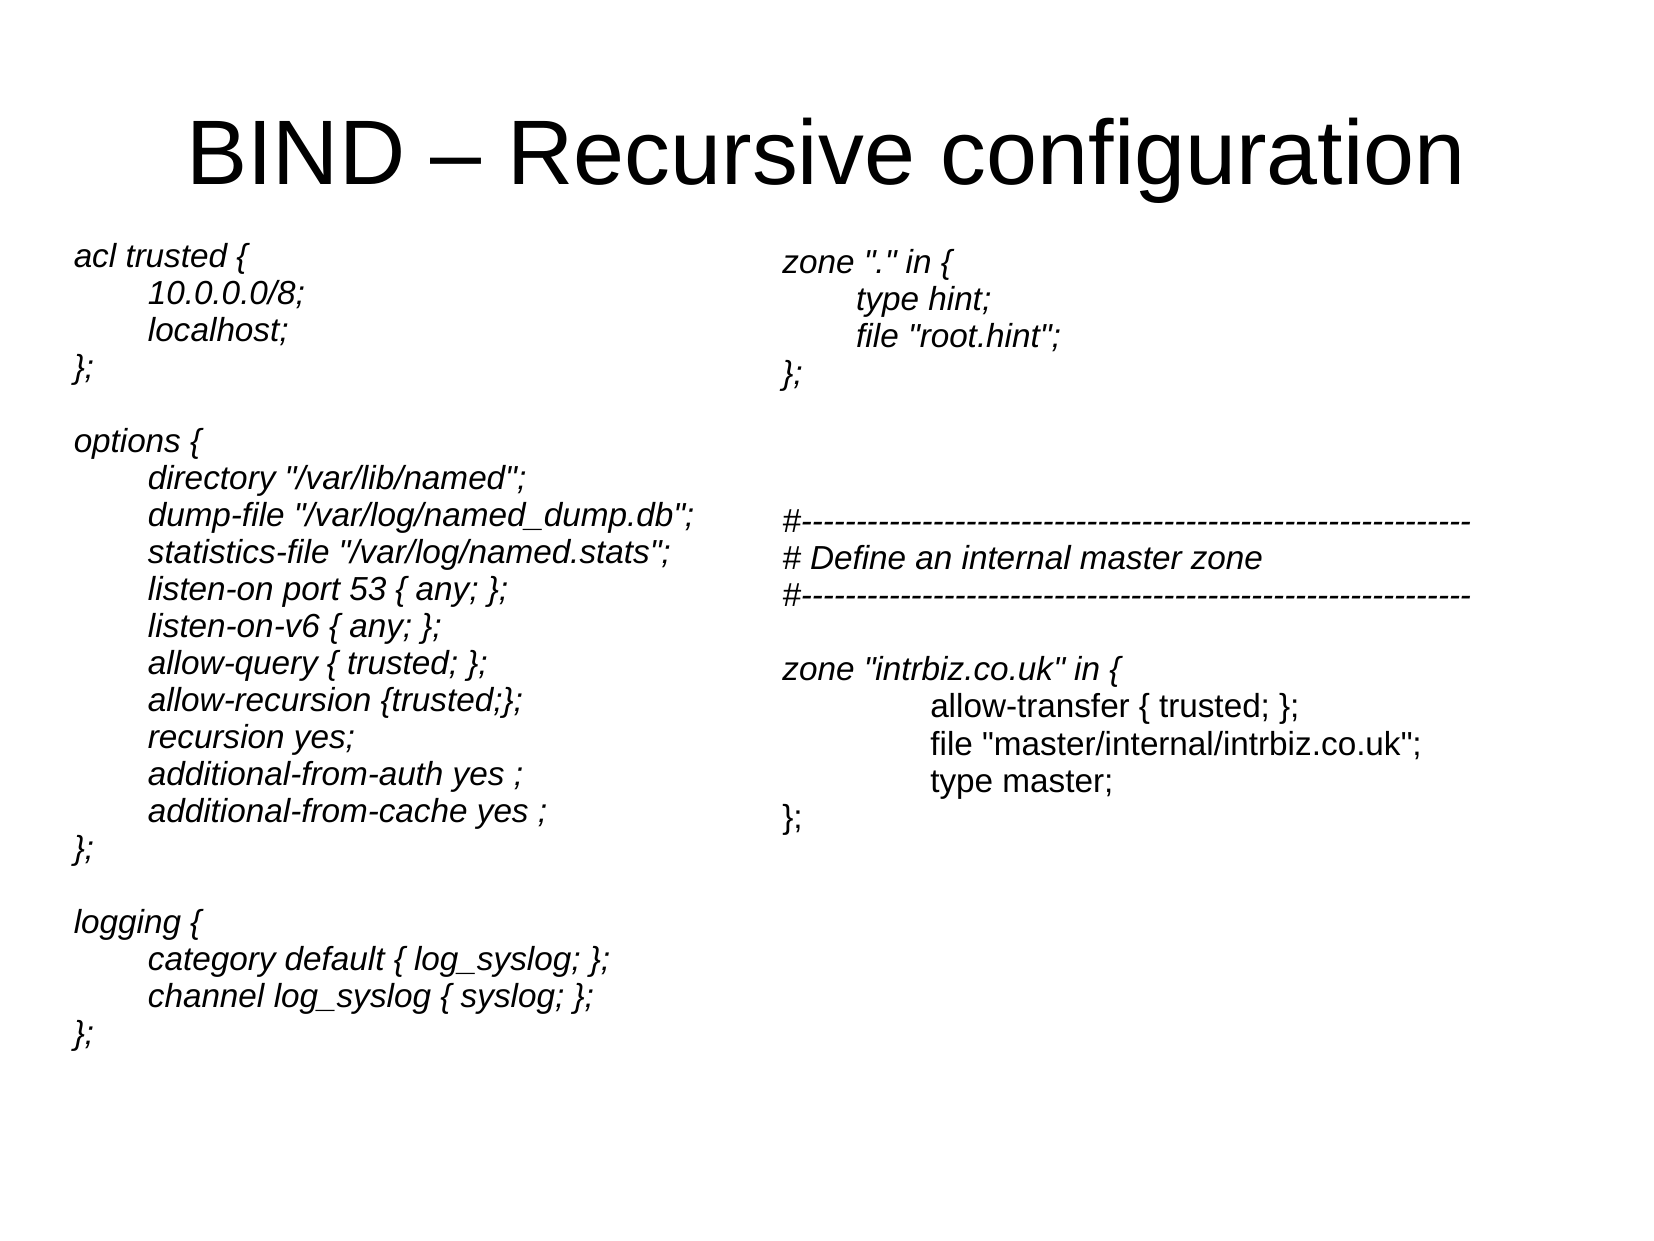

# BIND – Recursive configuration
acl trusted {
 10.0.0.0/8;
 localhost;
};
options {
 directory "/var/lib/named";
 dump-file "/var/log/named_dump.db";
 statistics-file "/var/log/named.stats";
 listen-on port 53 { any; };
 listen-on-v6 { any; };
 allow-query { trusted; };
 allow-recursion {trusted;};
 recursion yes;
 additional-from-auth yes ;
 additional-from-cache yes ;
};
logging {
 category default { log_syslog; };
 channel log_syslog { syslog; };
};
zone "." in {
	type hint;
	file "root.hint";
};
#-------------------------------------------------------------
# Define an internal master zone
#-------------------------------------------------------------
zone "intrbiz.co.uk" in {
 allow-transfer { trusted; };
 file "master/internal/intrbiz.co.uk";
 type master;
};